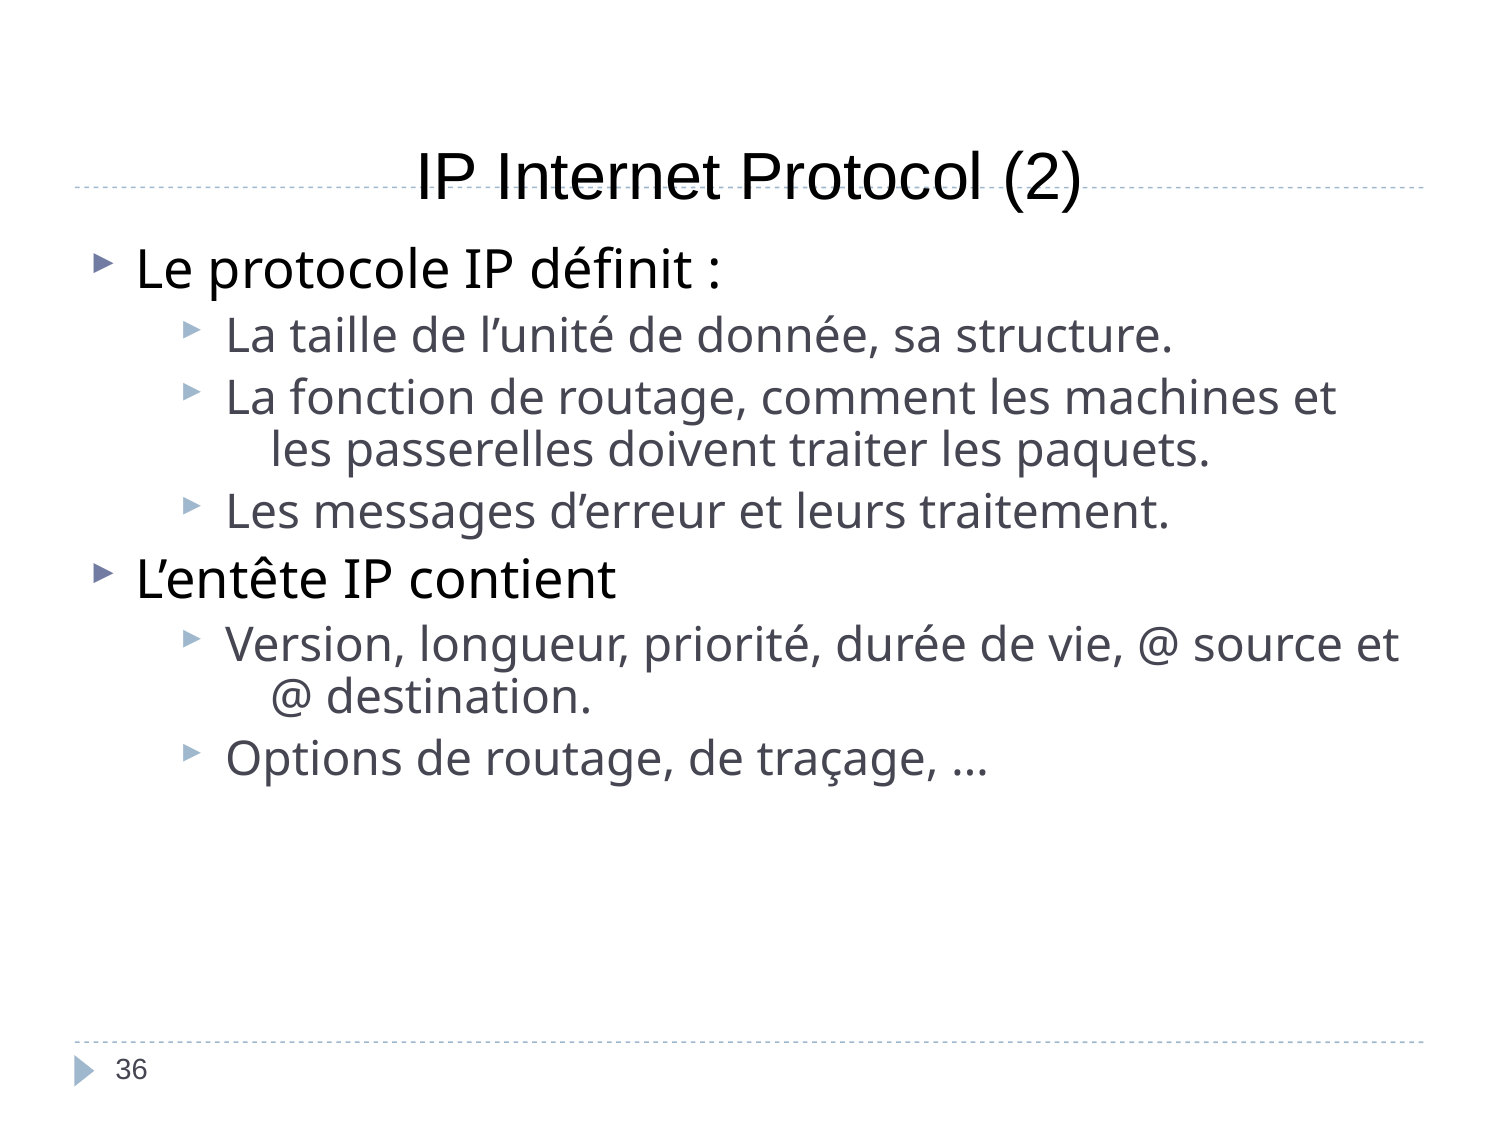

IP Internet Protocol (2)‏
# Le protocole IP définit :
La taille de l’unité de donnée, sa structure.
La fonction de routage, comment les machines et les passerelles doivent traiter les paquets.
Les messages d’erreur et leurs traitement.
L’entête IP contient
Version, longueur, priorité, durée de vie, @ source et @ destination.
Options de routage, de traçage, …
35